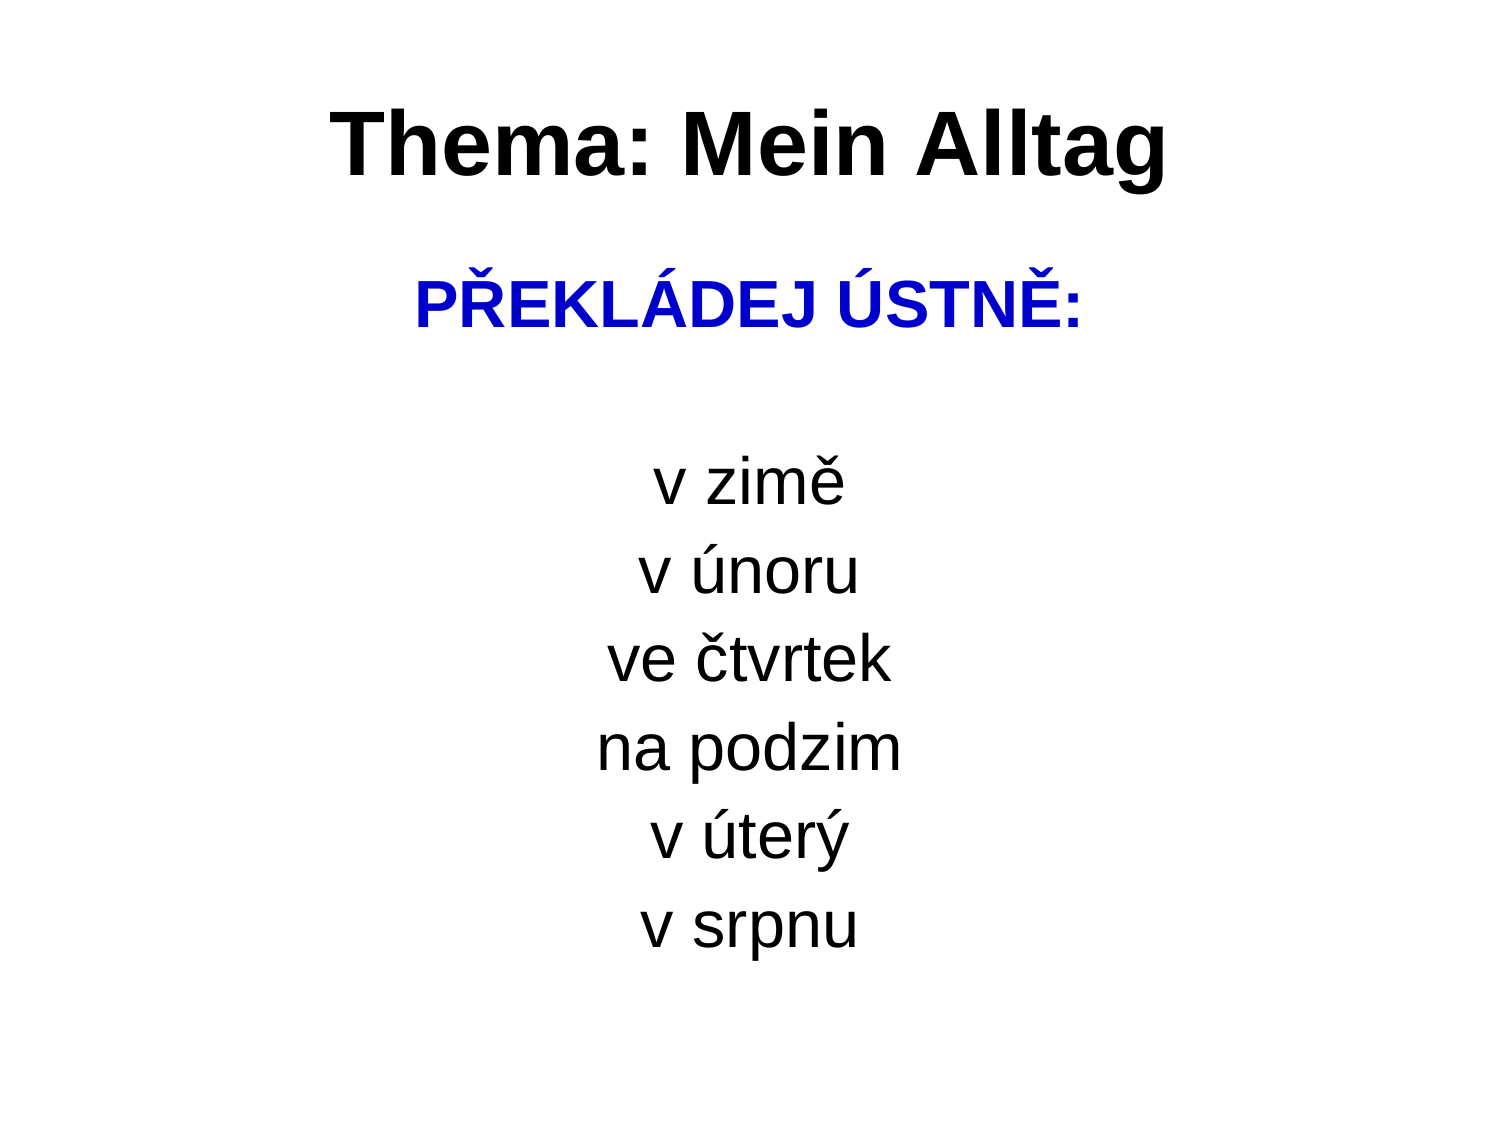

# Thema: Mein Alltag
PŘEKLÁDEJ ÚSTNĚ:
v zimě
v únoru
ve čtvrtek
na podzim
v úterý
v srpnu